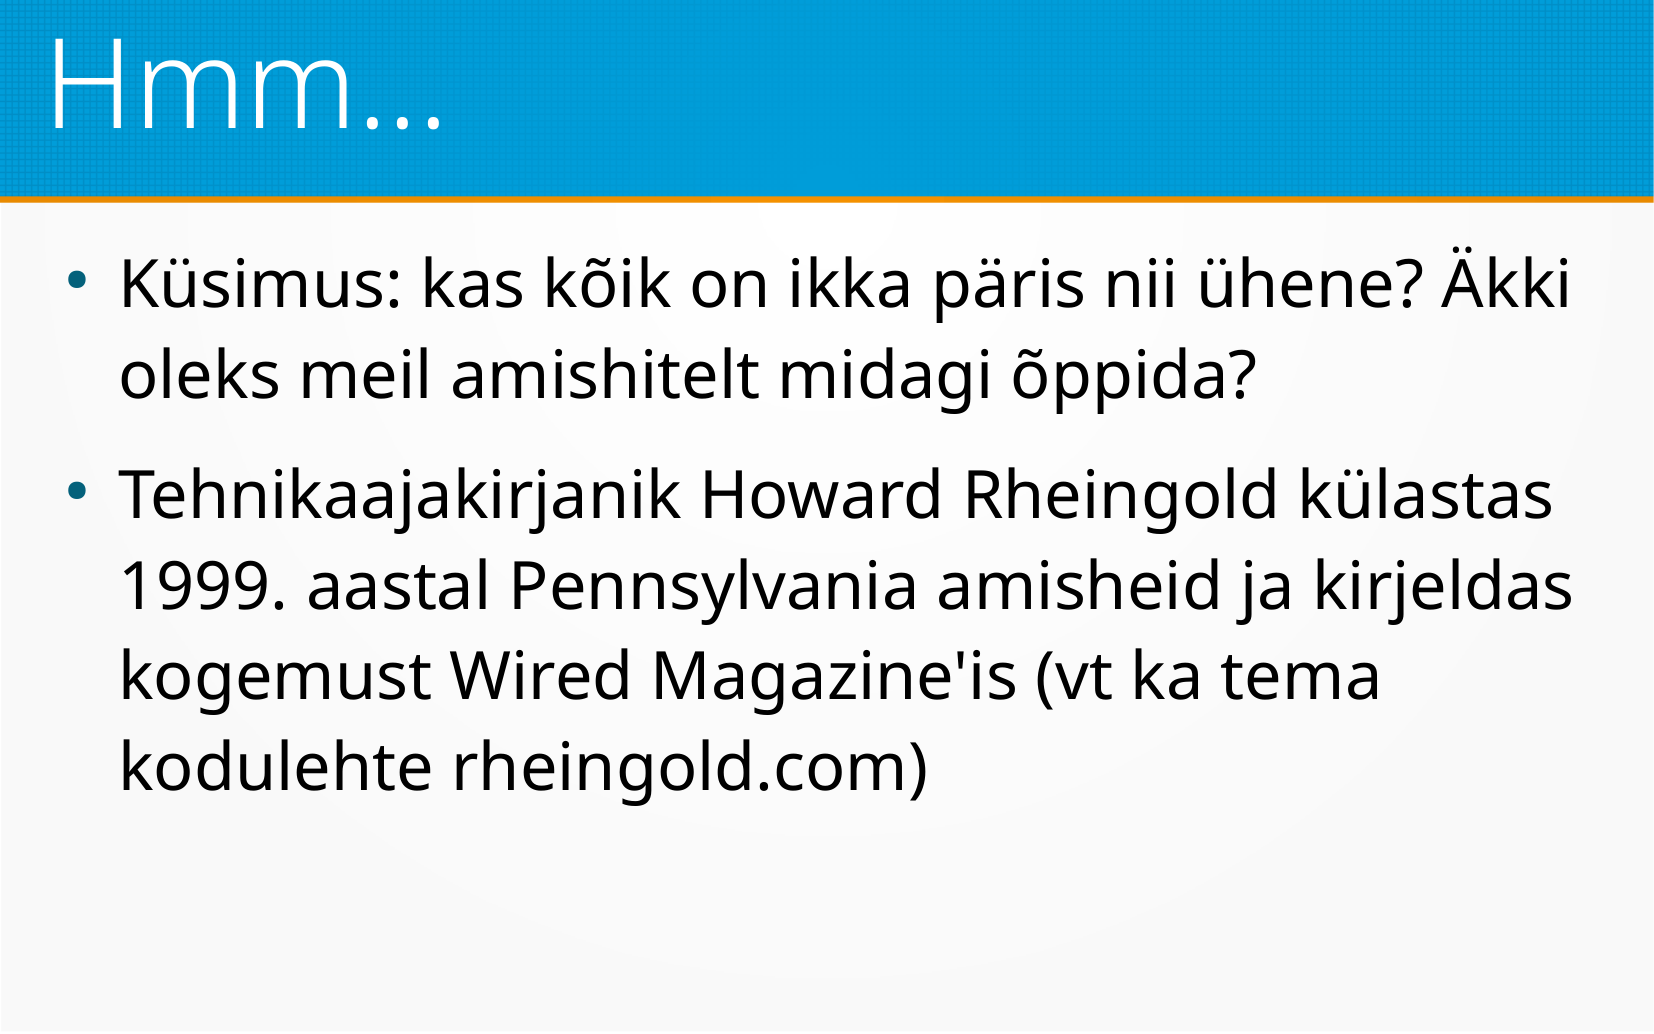

# Hmm...
Küsimus: kas kõik on ikka päris nii ühene? Äkki oleks meil amishitelt midagi õppida?
Tehnikaajakirjanik Howard Rheingold külastas 1999. aastal Pennsylvania amisheid ja kirjeldas kogemust Wired Magazine'is (vt ka tema kodulehte rheingold.com)